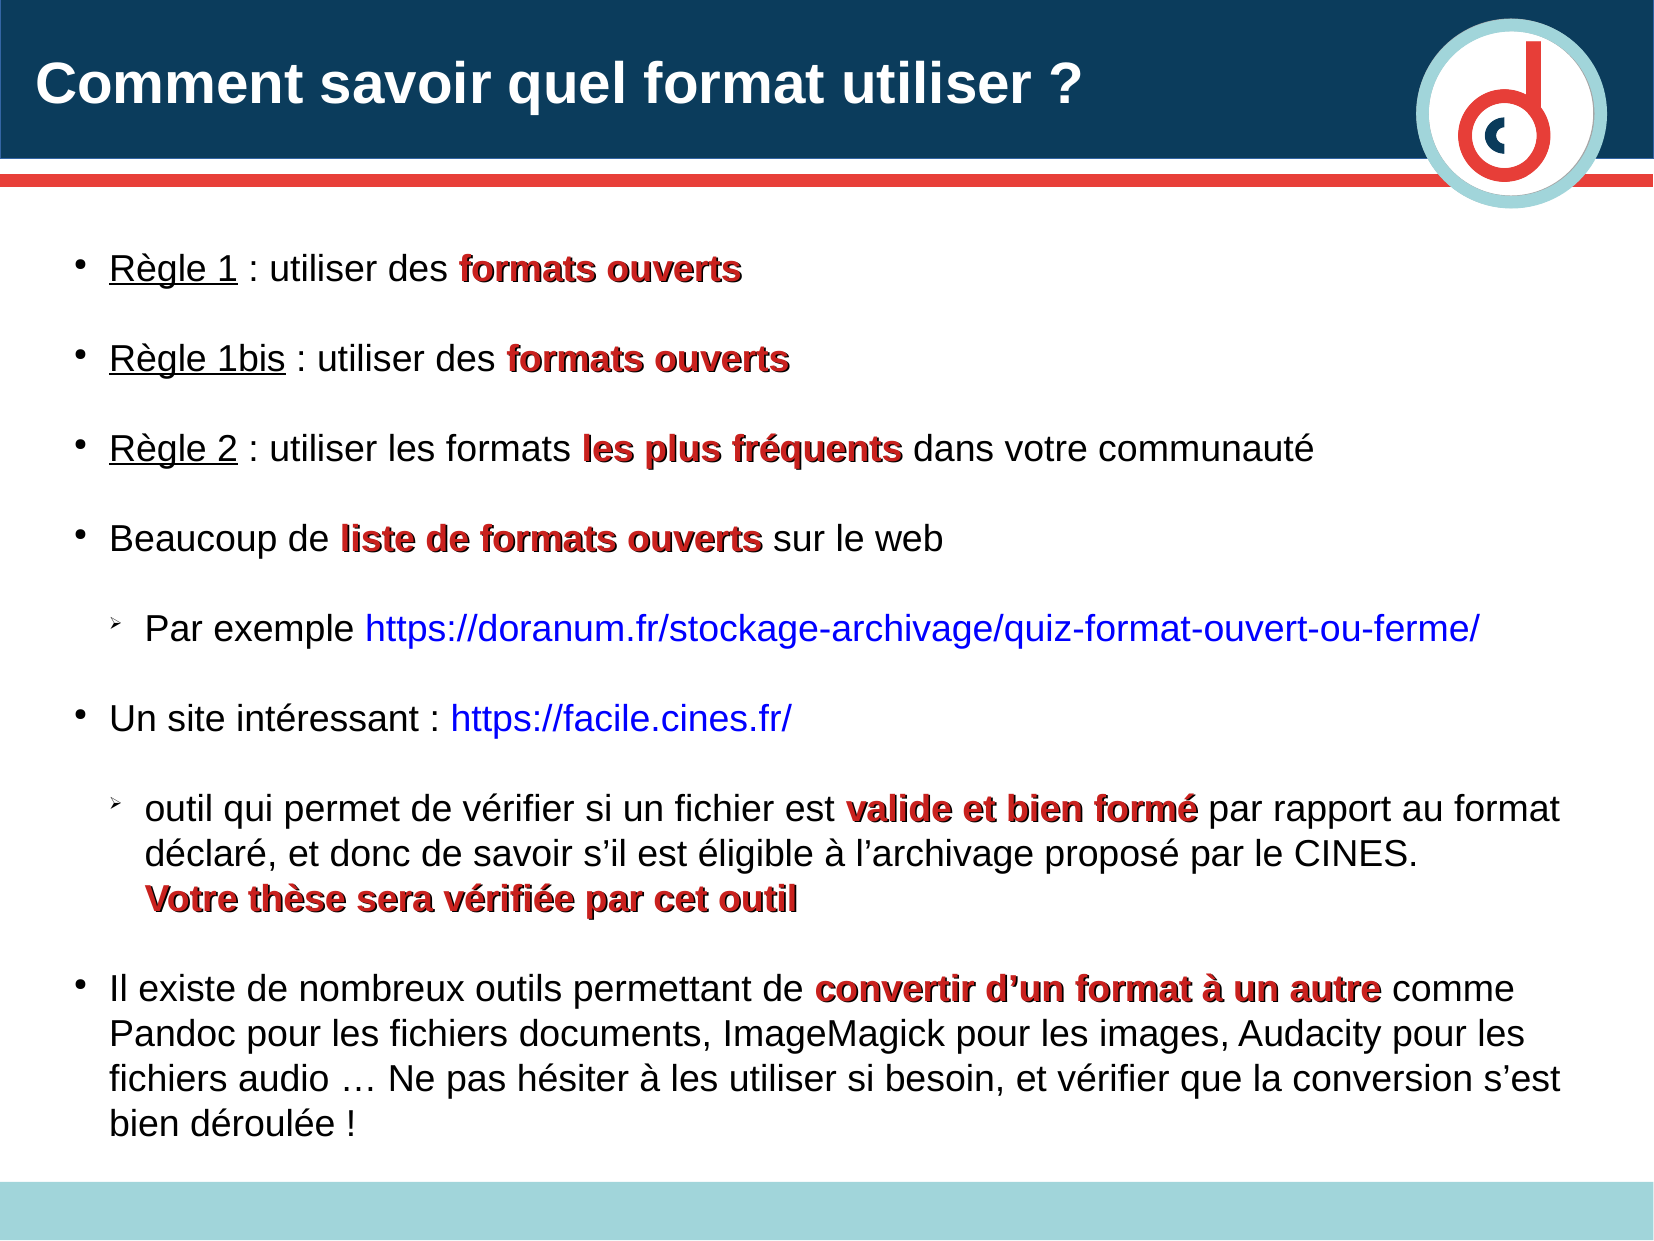

# Comment savoir quel format utiliser ?
Règle 1 : utiliser des formats ouverts
Règle 1bis : utiliser des formats ouverts
Règle 2 : utiliser les formats les plus fréquents dans votre communauté
Beaucoup de liste de formats ouverts sur le web
Par exemple https://doranum.fr/stockage-archivage/quiz-format-ouvert-ou-ferme/
Un site intéressant : https://facile.cines.fr/
outil qui permet de vérifier si un fichier est valide et bien formé par rapport au format déclaré, et donc de savoir s’il est éligible à l’archivage proposé par le CINES.
Votre thèse sera vérifiée par cet outil
Il existe de nombreux outils permettant de convertir d’un format à un autre comme Pandoc pour les fichiers documents, ImageMagick pour les images, Audacity pour les fichiers audio … Ne pas hésiter à les utiliser si besoin, et vérifier que la conversion s’est bien déroulée !